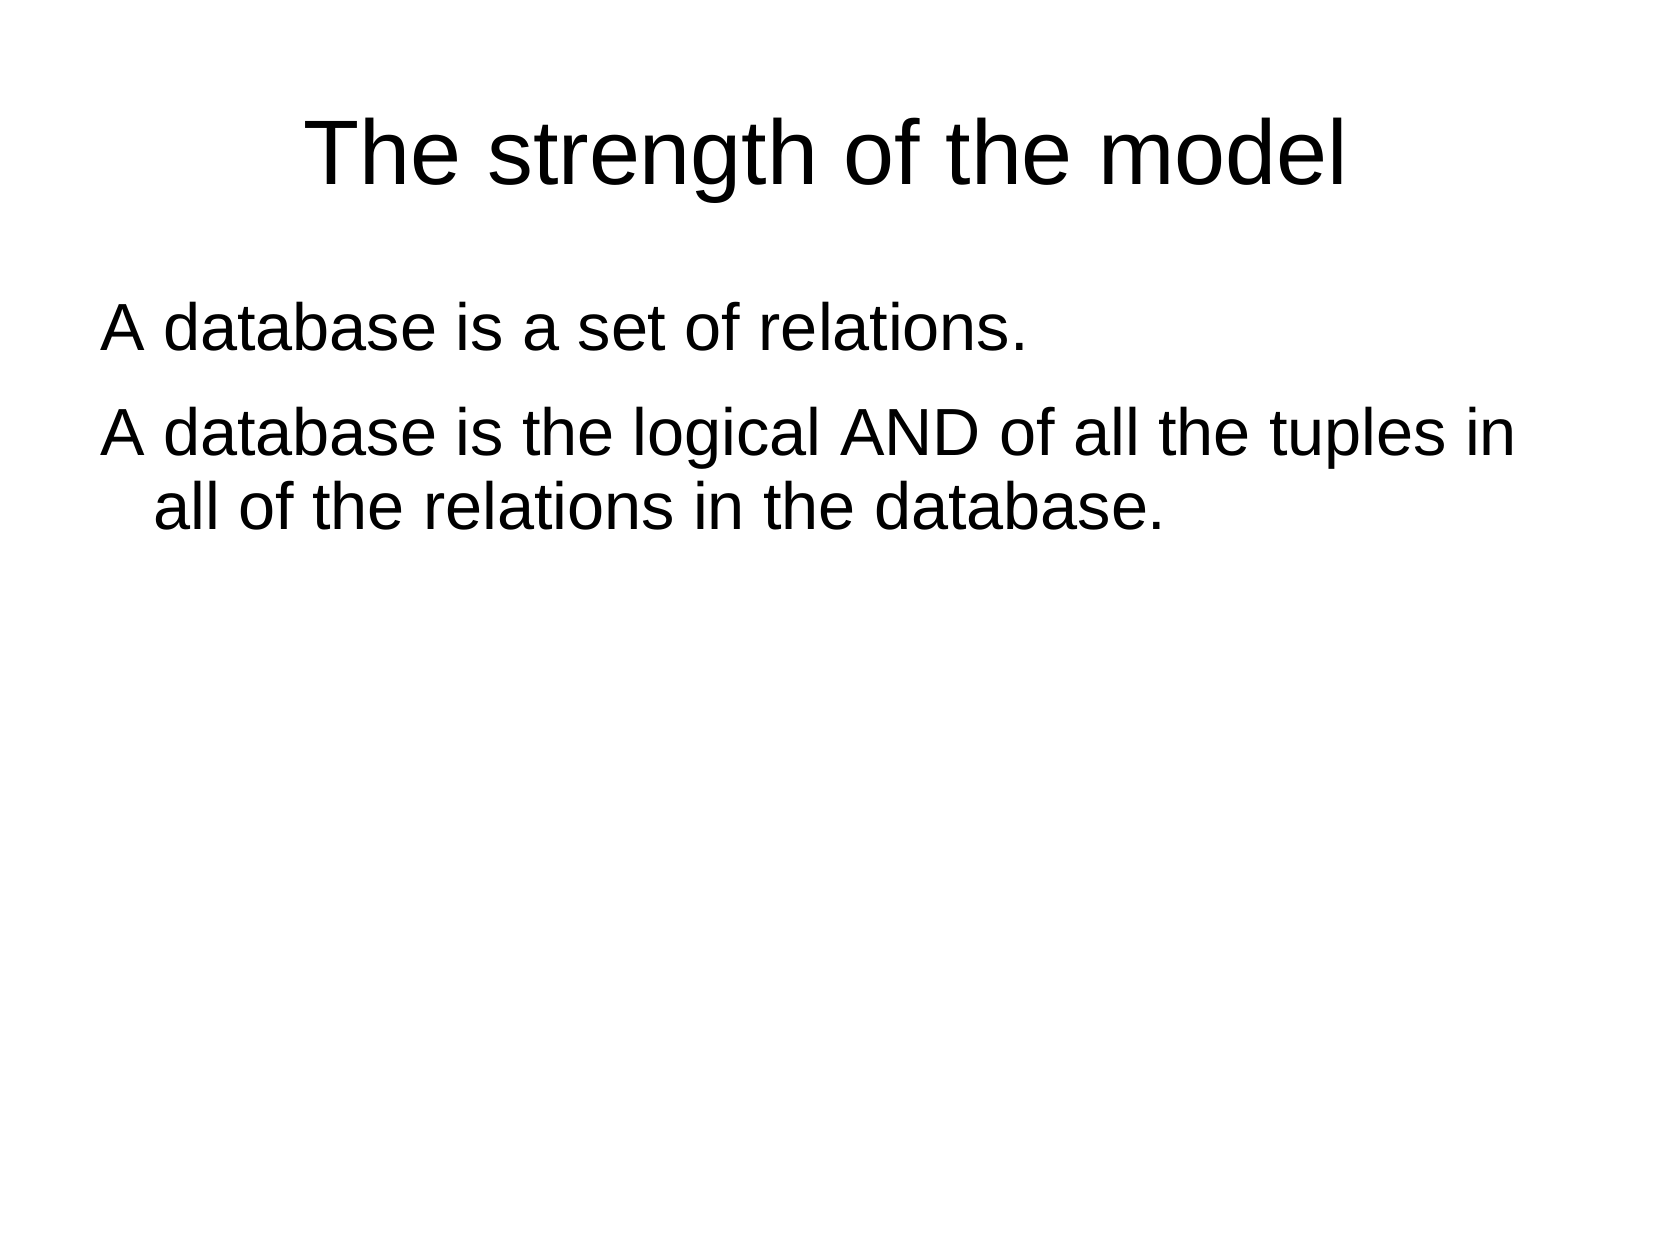

# The strength of the model
A database is a set of relations.
A database is the logical AND of all the tuples in all of the relations in the database.